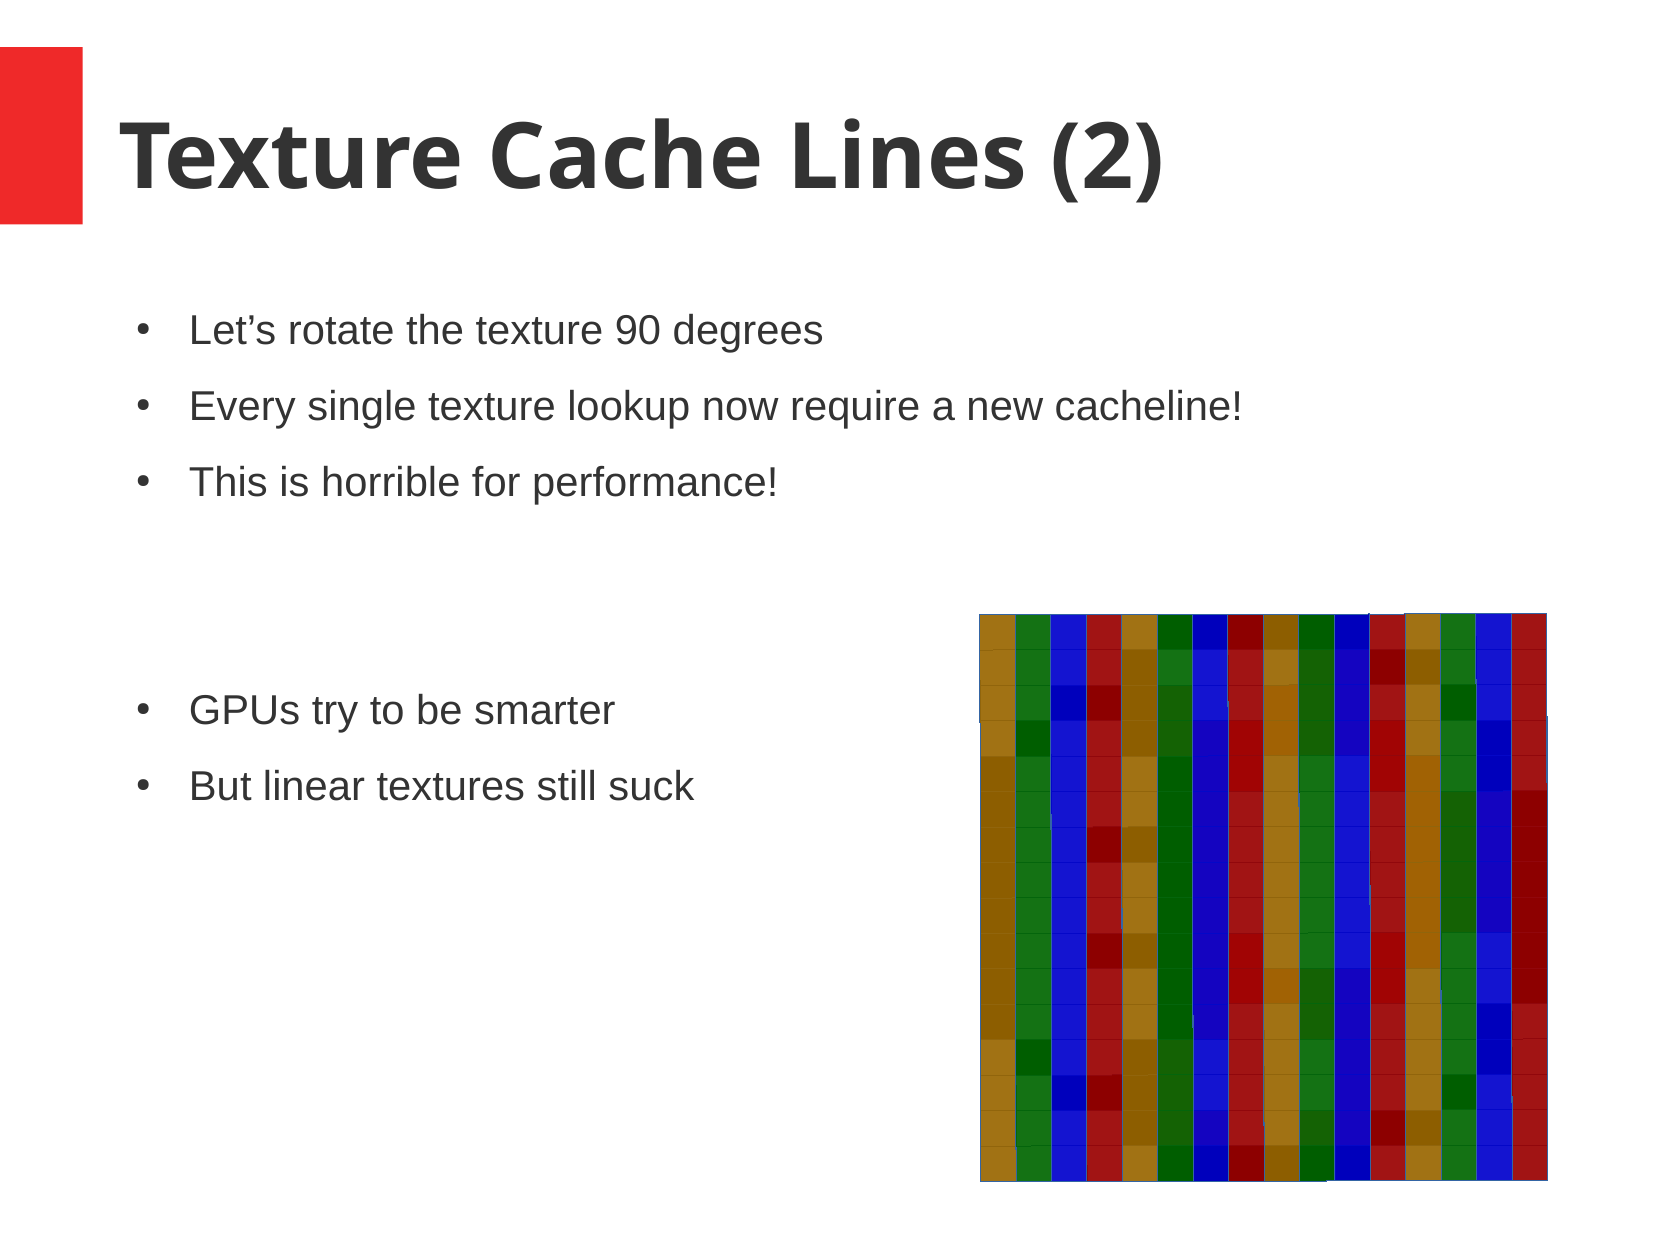

# Texture Cache Lines (2)
Let’s rotate the texture 90 degrees
Every single texture lookup now require a new cacheline!
This is horrible for performance!
GPUs try to be smarter
But linear textures still suck